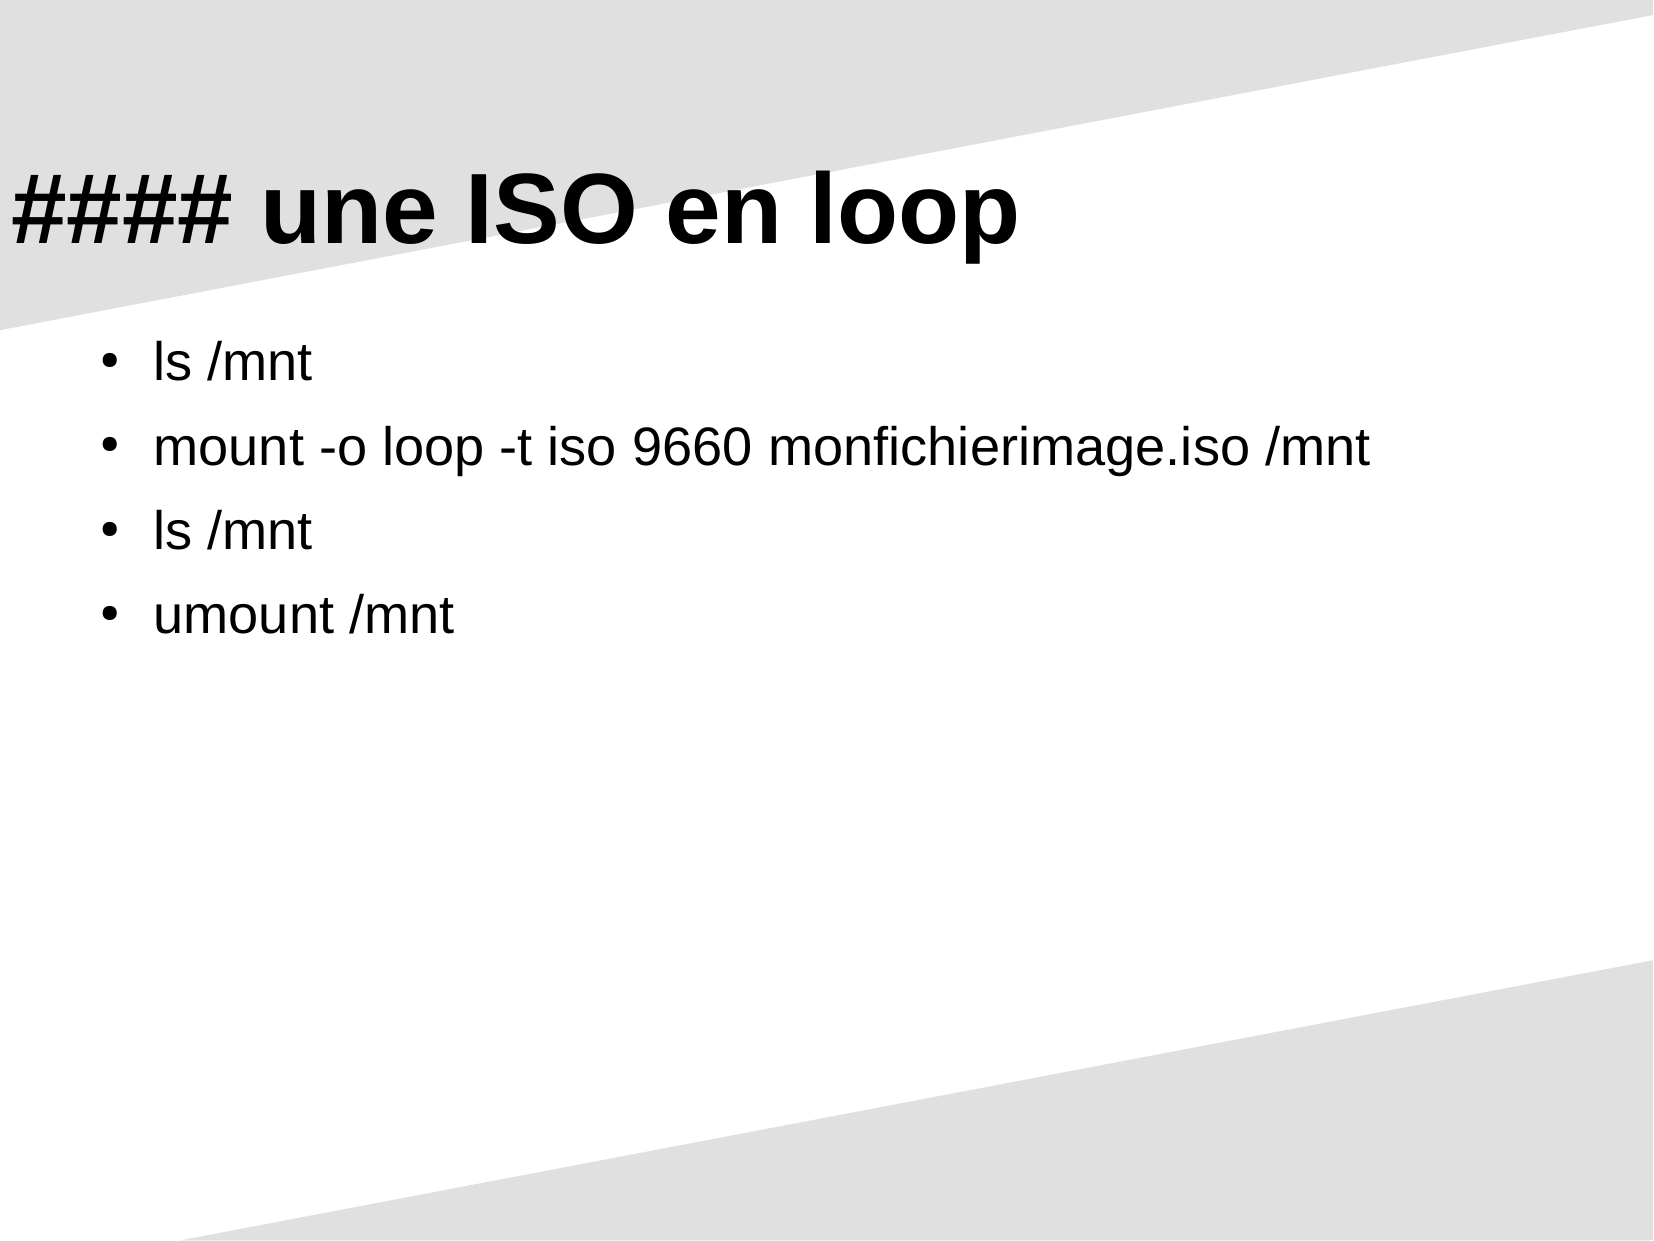

# #### une ISO en loop
ls /mnt
mount -o loop -t iso 9660 monfichierimage.iso /mnt
ls /mnt
umount /mnt